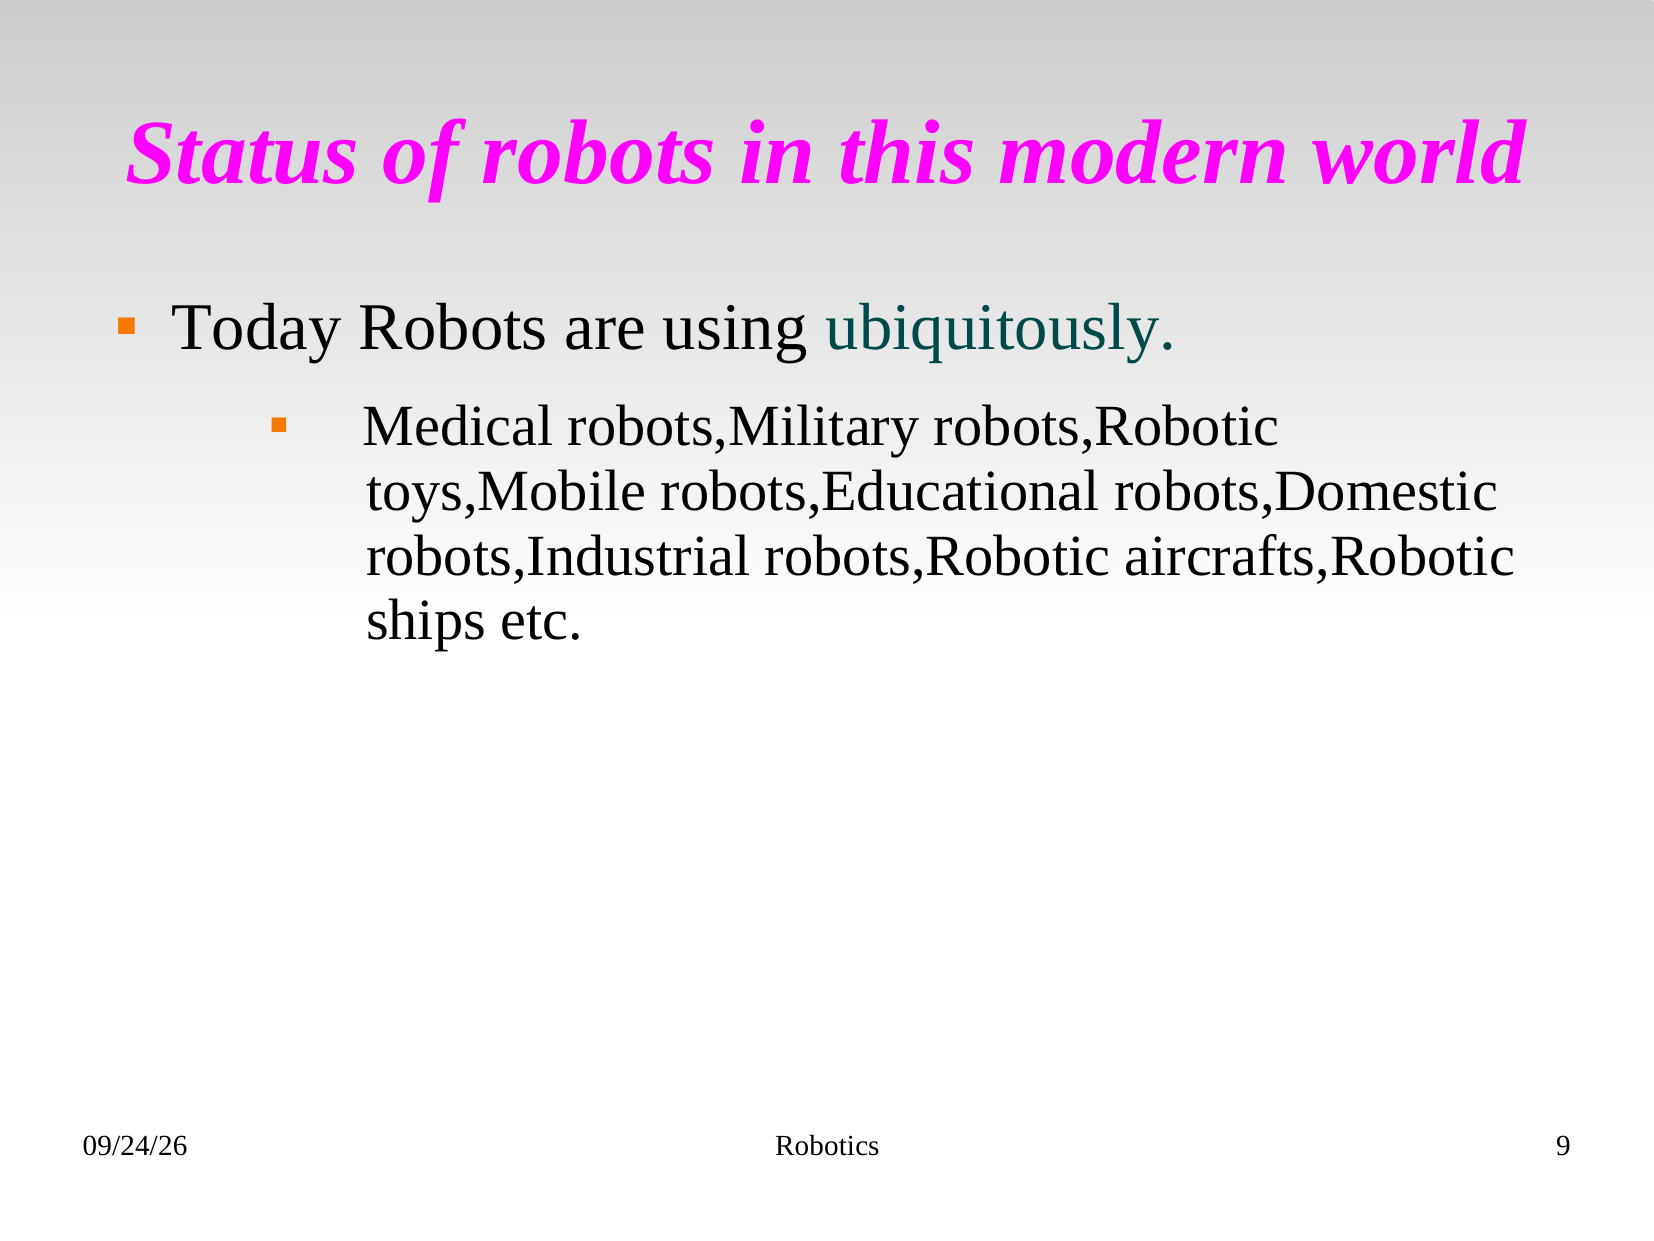

# Status of robots in this modern world
Today Robots are using ubiquitously.
 Medical robots,Military robots,Robotic toys,Mobile robots,Educational robots,Domestic robots,Industrial robots,Robotic aircrafts,Robotic ships etc.
Robotics
9